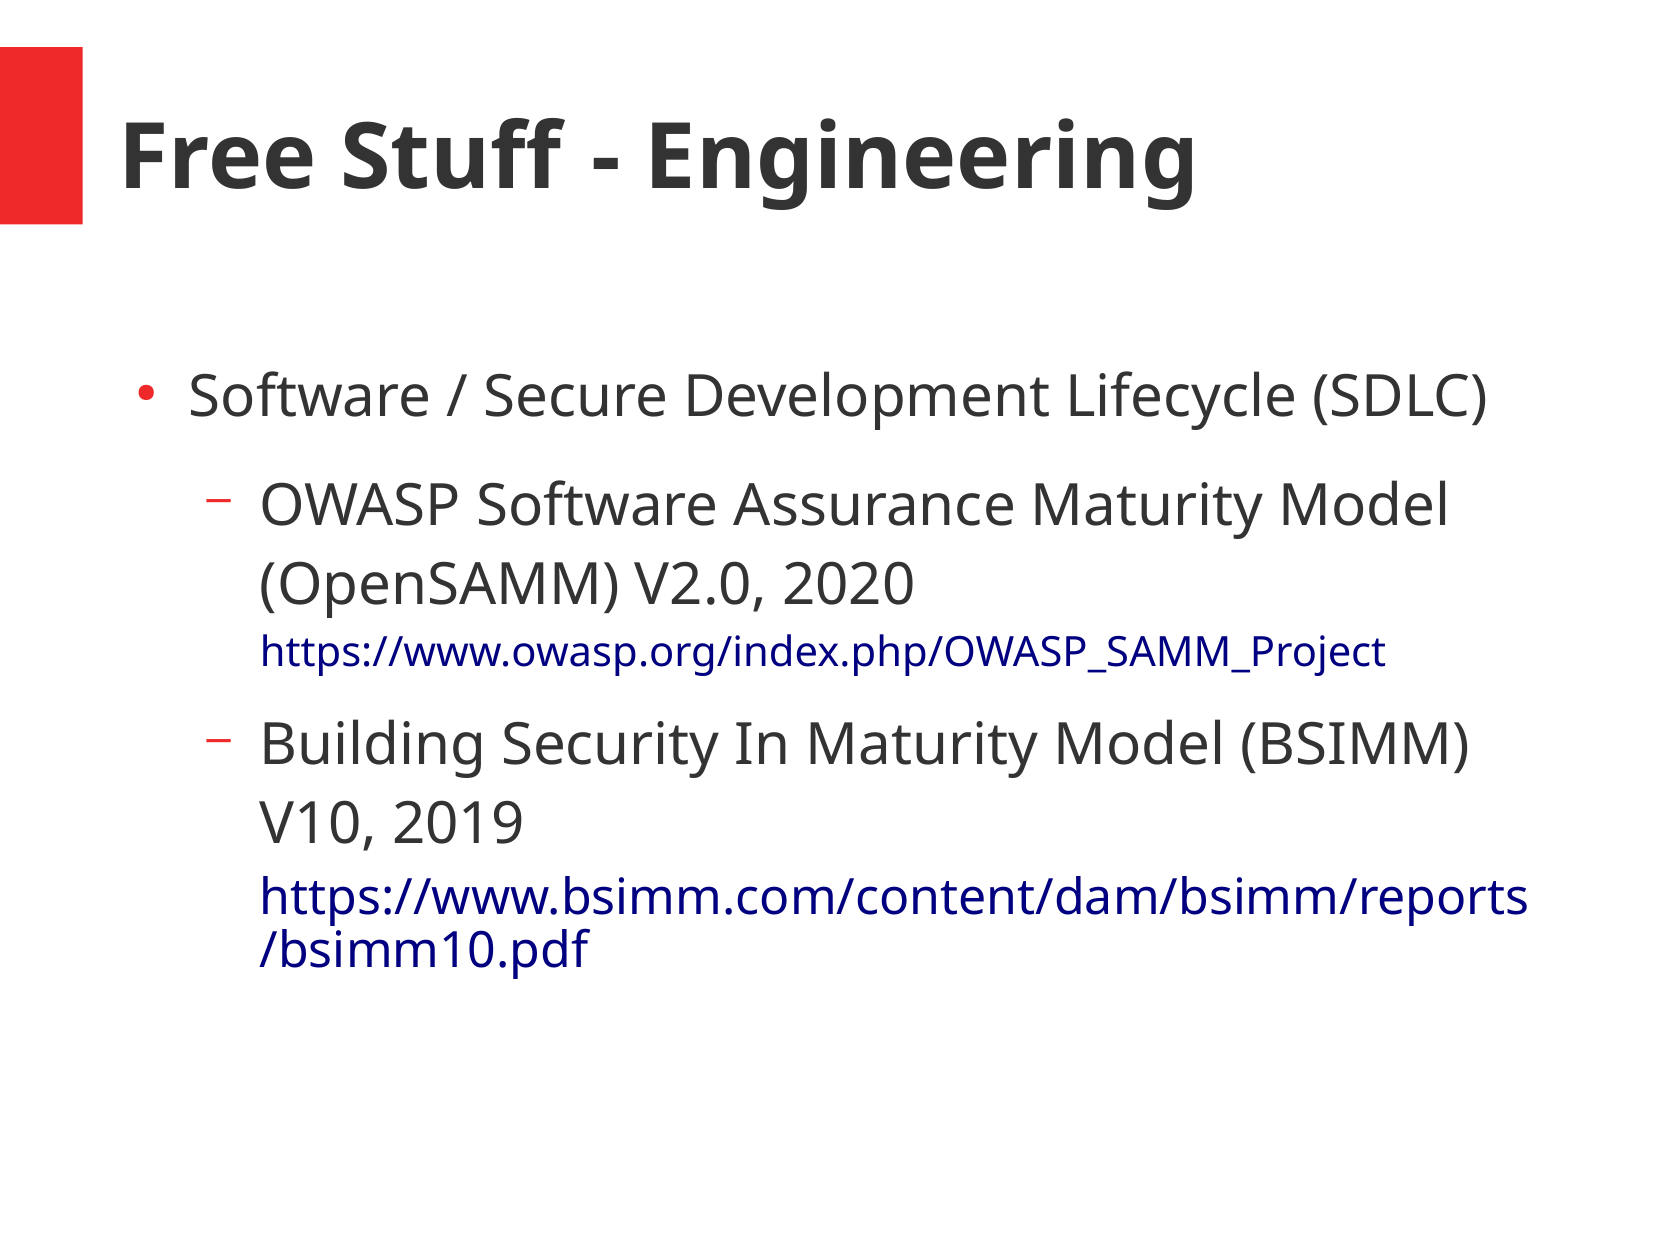

# Free Stuff	 - Engineering
Software / Secure Development Lifecycle (SDLC)
OWASP Software Assurance Maturity Model (OpenSAMM) V2.0, 2020 https://www.owasp.org/index.php/OWASP_SAMM_Project
Building Security In Maturity Model (BSIMM) V10, 2019 https://www.bsimm.com/content/dam/bsimm/reports/bsimm10.pdf